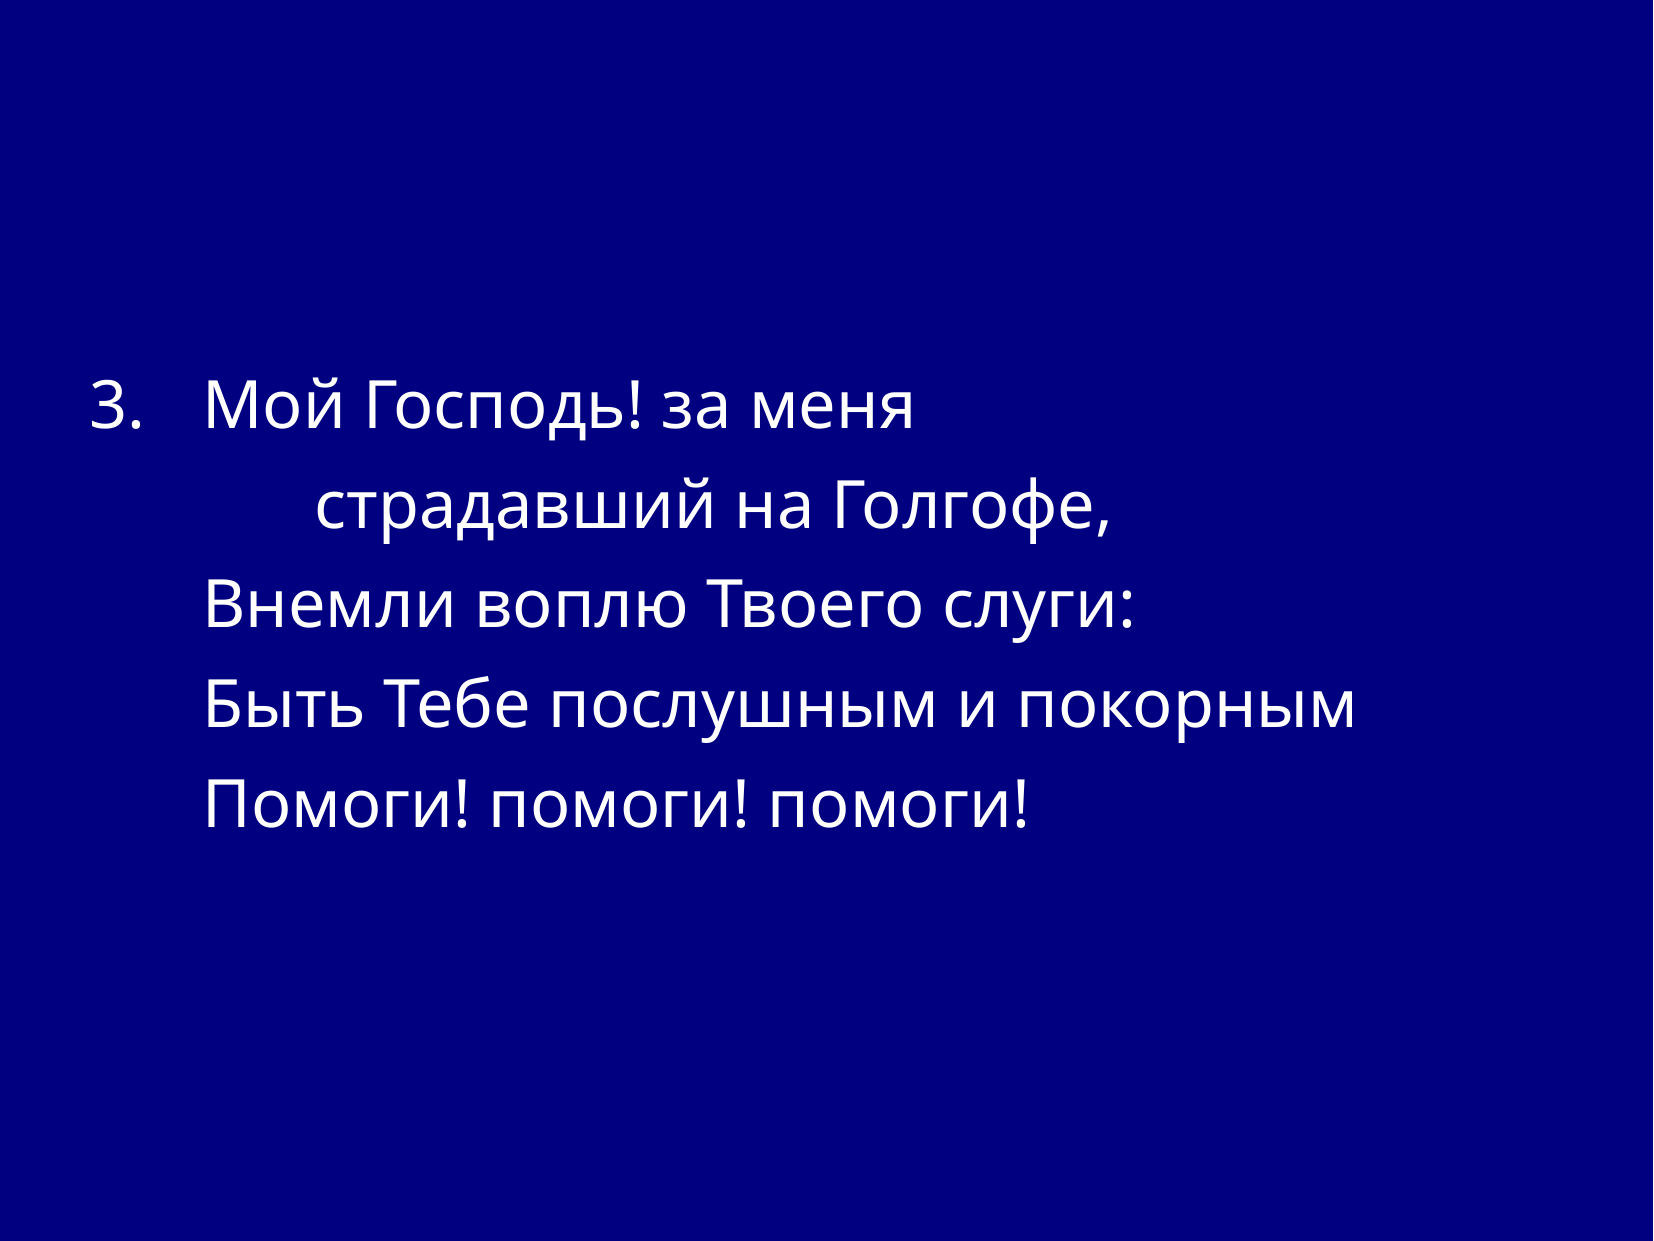

3.	Мой Господь! за меня
		страдавший на Голгофе,
	Внемли воплю Твоего слуги:
	Быть Тебе послушным и покорным
	Помоги! помоги! помоги!